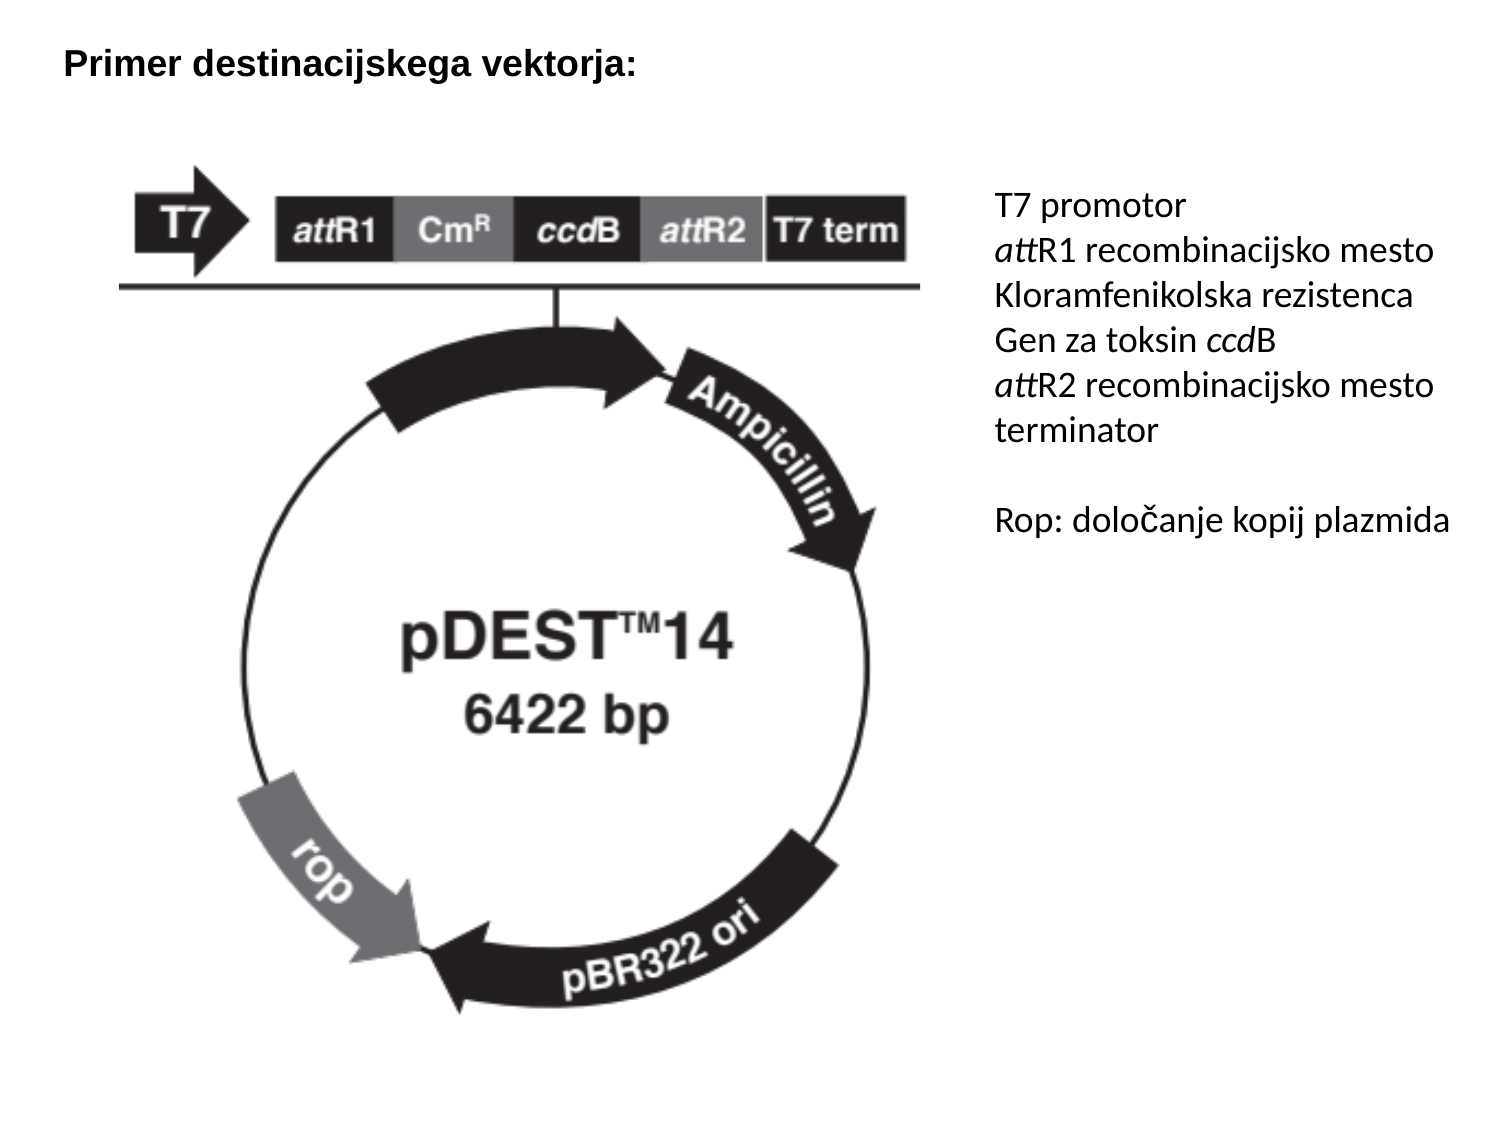

Primer destinacijskega vektorja:
T7 promotor
attR1 recombinacijsko mesto
Kloramfenikolska rezistenca
Gen za toksin ccdB
attR2 recombinacijsko mesto
terminator
Rop: določanje kopij plazmida